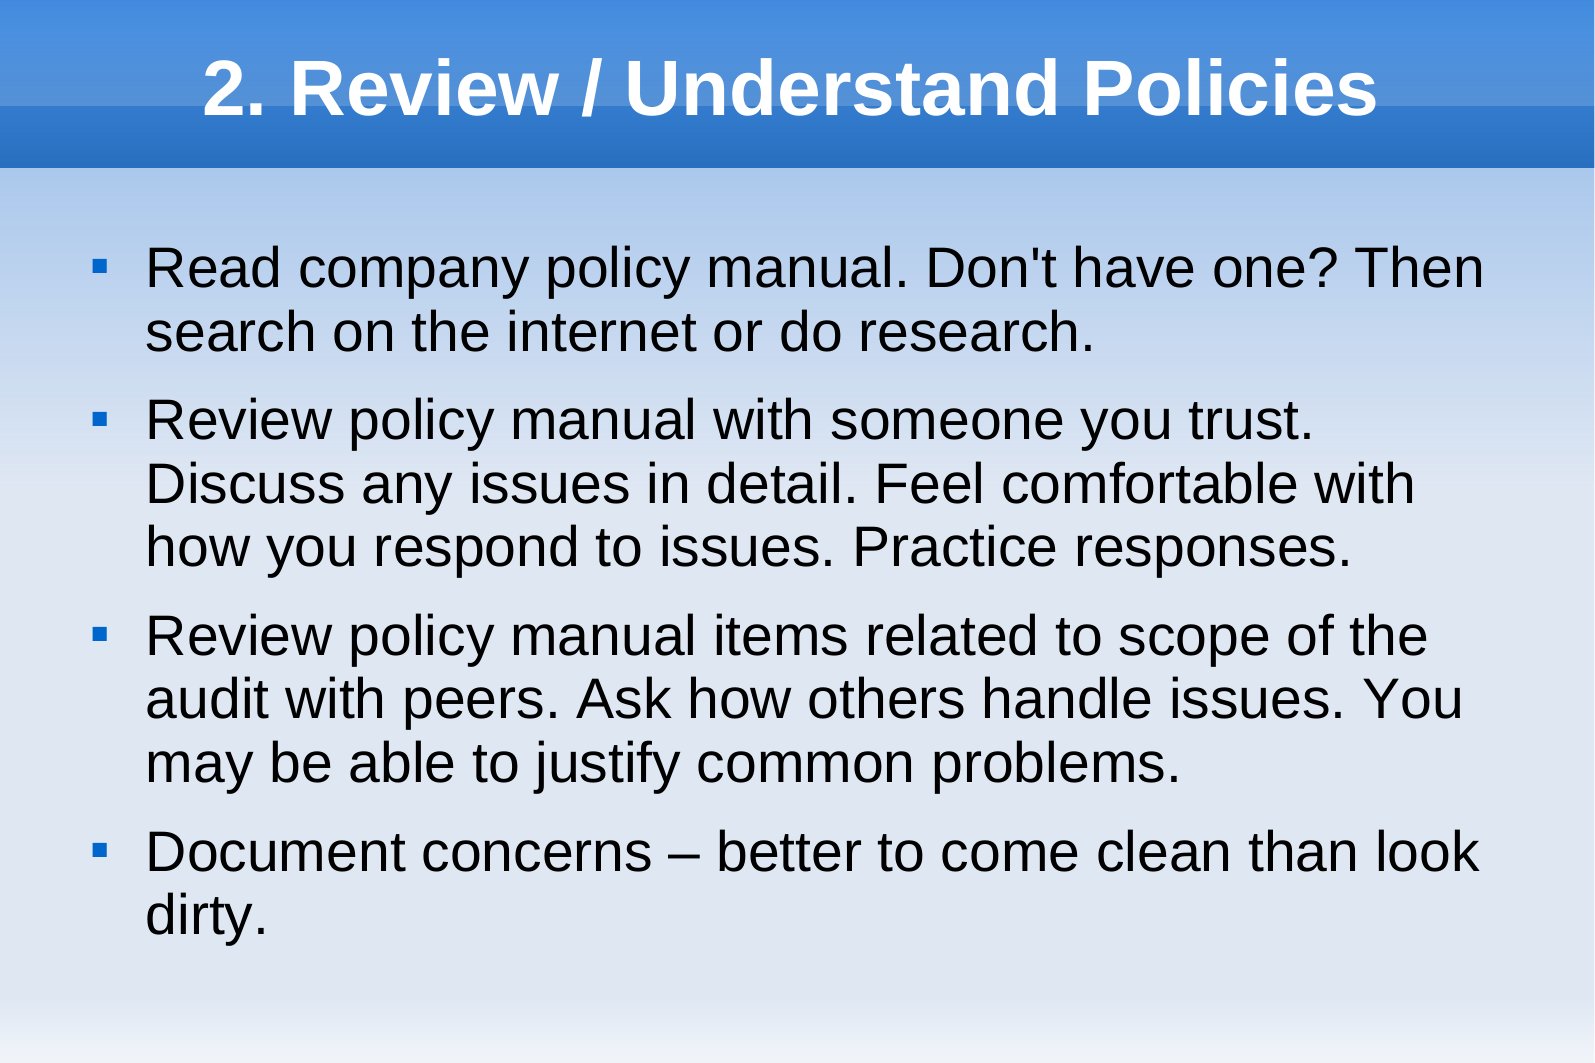

# 2. Review / Understand Policies
Read company policy manual. Don't have one? Then search on the internet or do research.
Review policy manual with someone you trust. Discuss any issues in detail. Feel comfortable with how you respond to issues. Practice responses.
Review policy manual items related to scope of the audit with peers. Ask how others handle issues. You may be able to justify common problems.
Document concerns – better to come clean than look dirty.